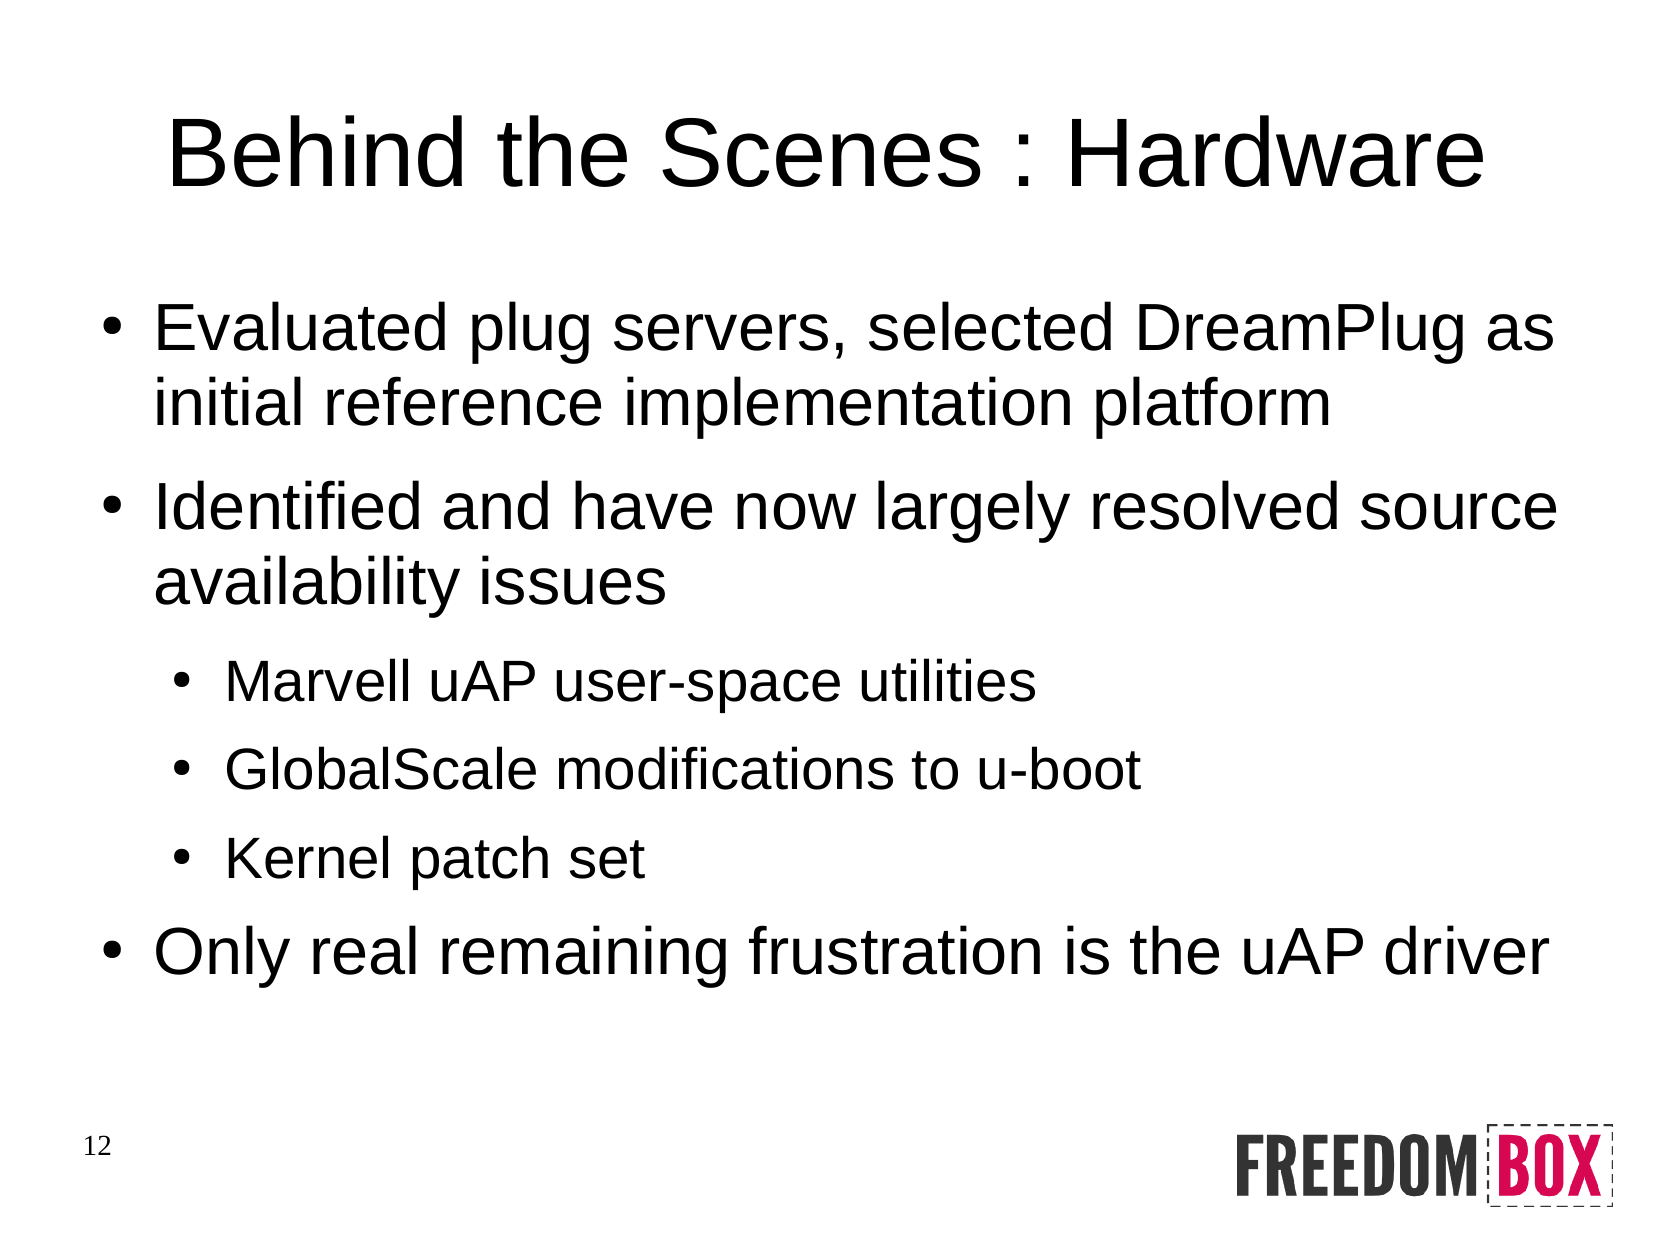

# Behind the Scenes : Hardware
Evaluated plug servers, selected DreamPlug as initial reference implementation platform
Identified and have now largely resolved source availability issues
Marvell uAP user-space utilities
GlobalScale modifications to u-boot
Kernel patch set
Only real remaining frustration is the uAP driver